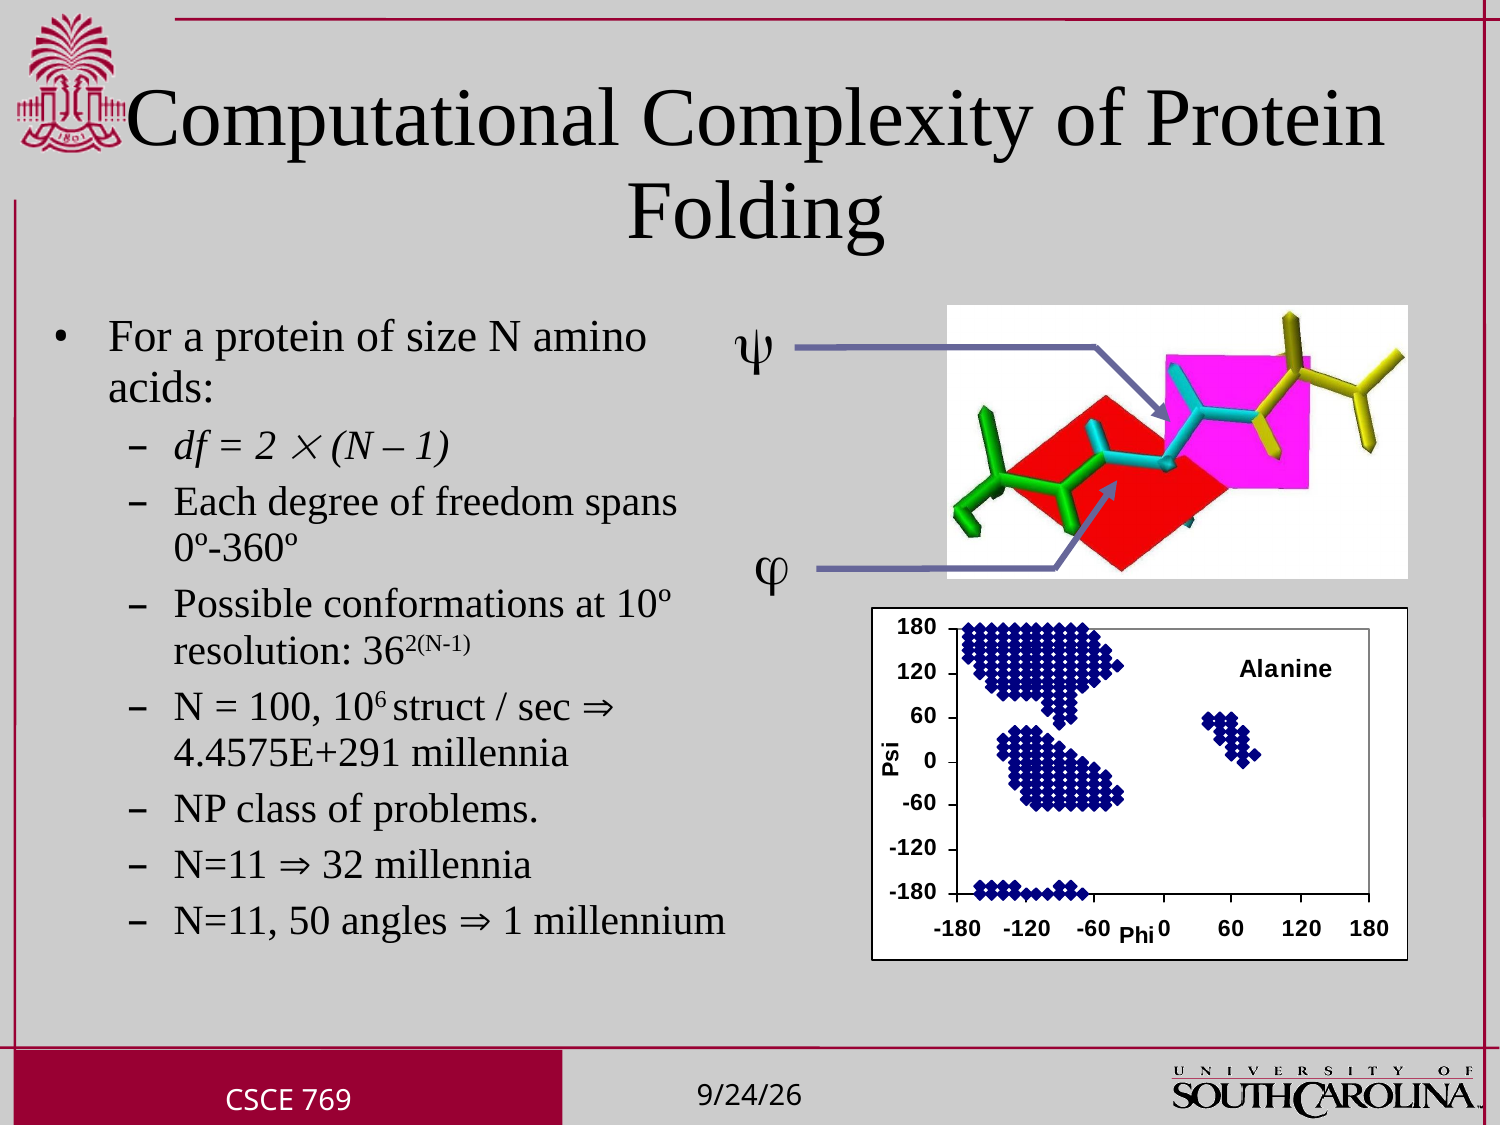

# Computational Complexity of Protein Folding


For a protein of size N amino acids:
df = 2  (N – 1)‏
Each degree of freedom spans 0º-360º
Possible conformations at 10º resolution: 362(N-1)‏
N = 100, 106 struct / sec  4.4575E+291 millennia
NP class of problems.
N=11  32 millennia
N=11, 50 angles  1 millennium